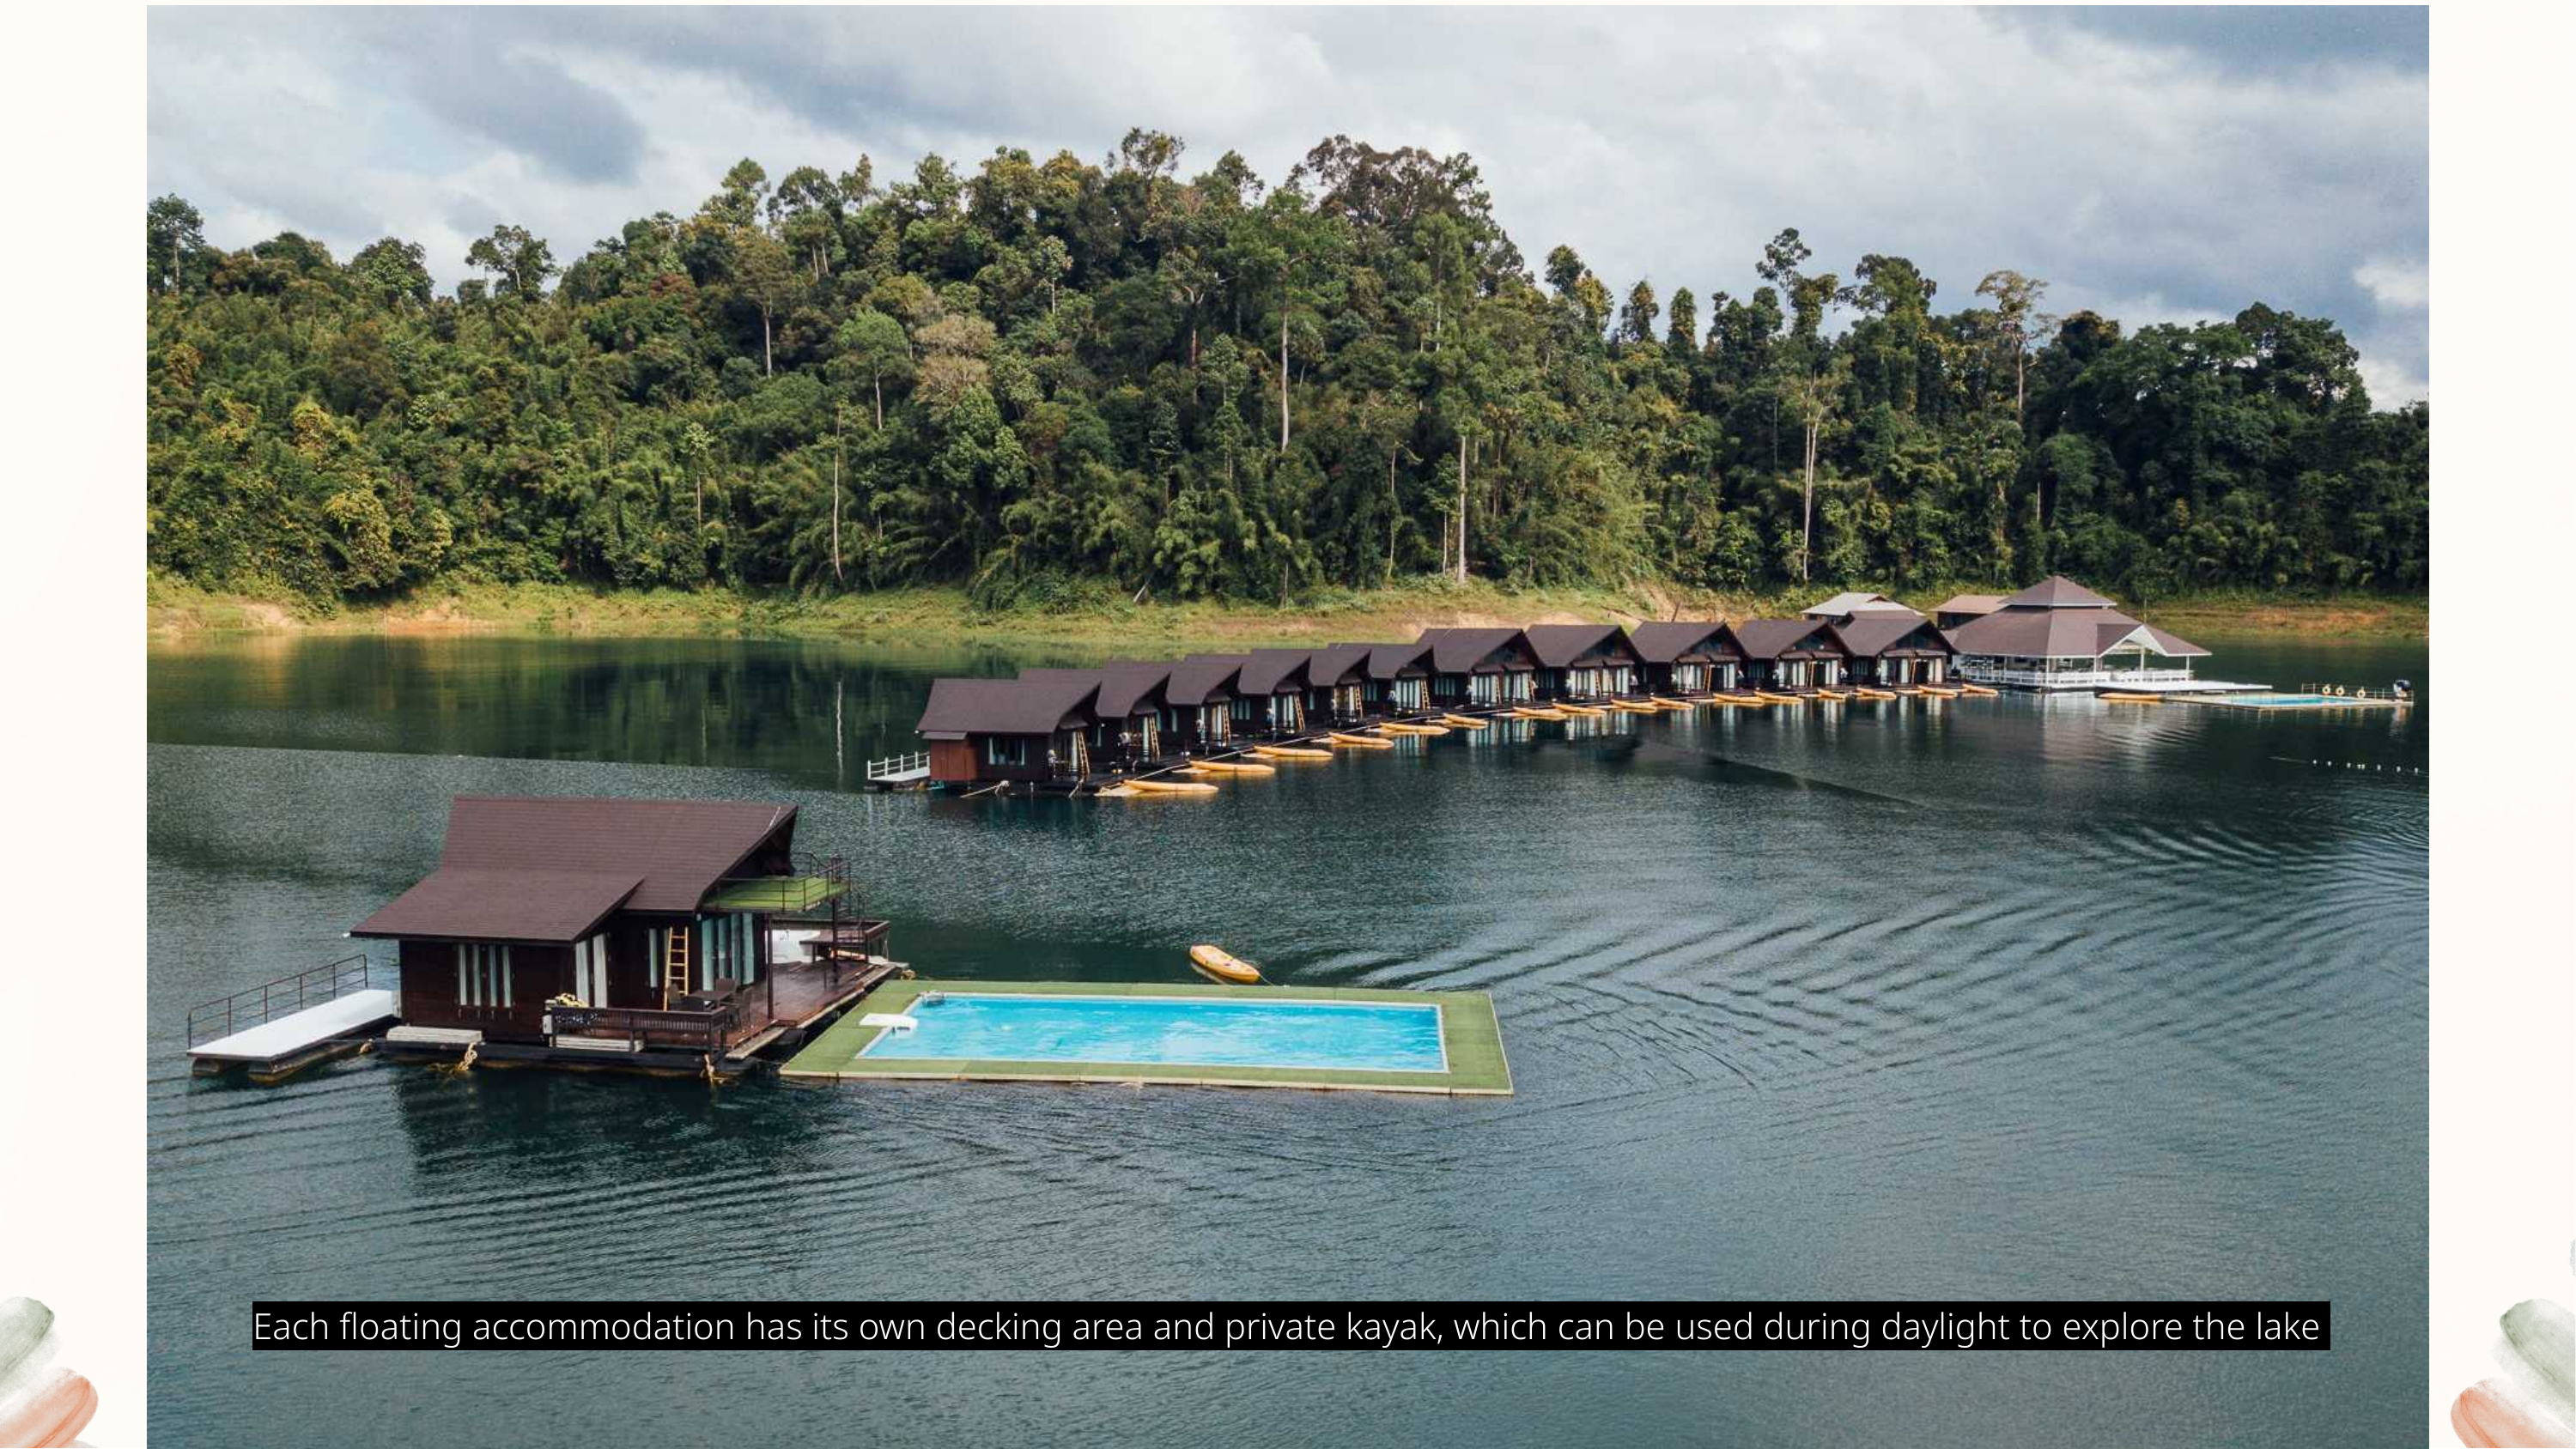

Each floating accommodation has its own decking area and private kayak, which can be used during daylight to explore the lake